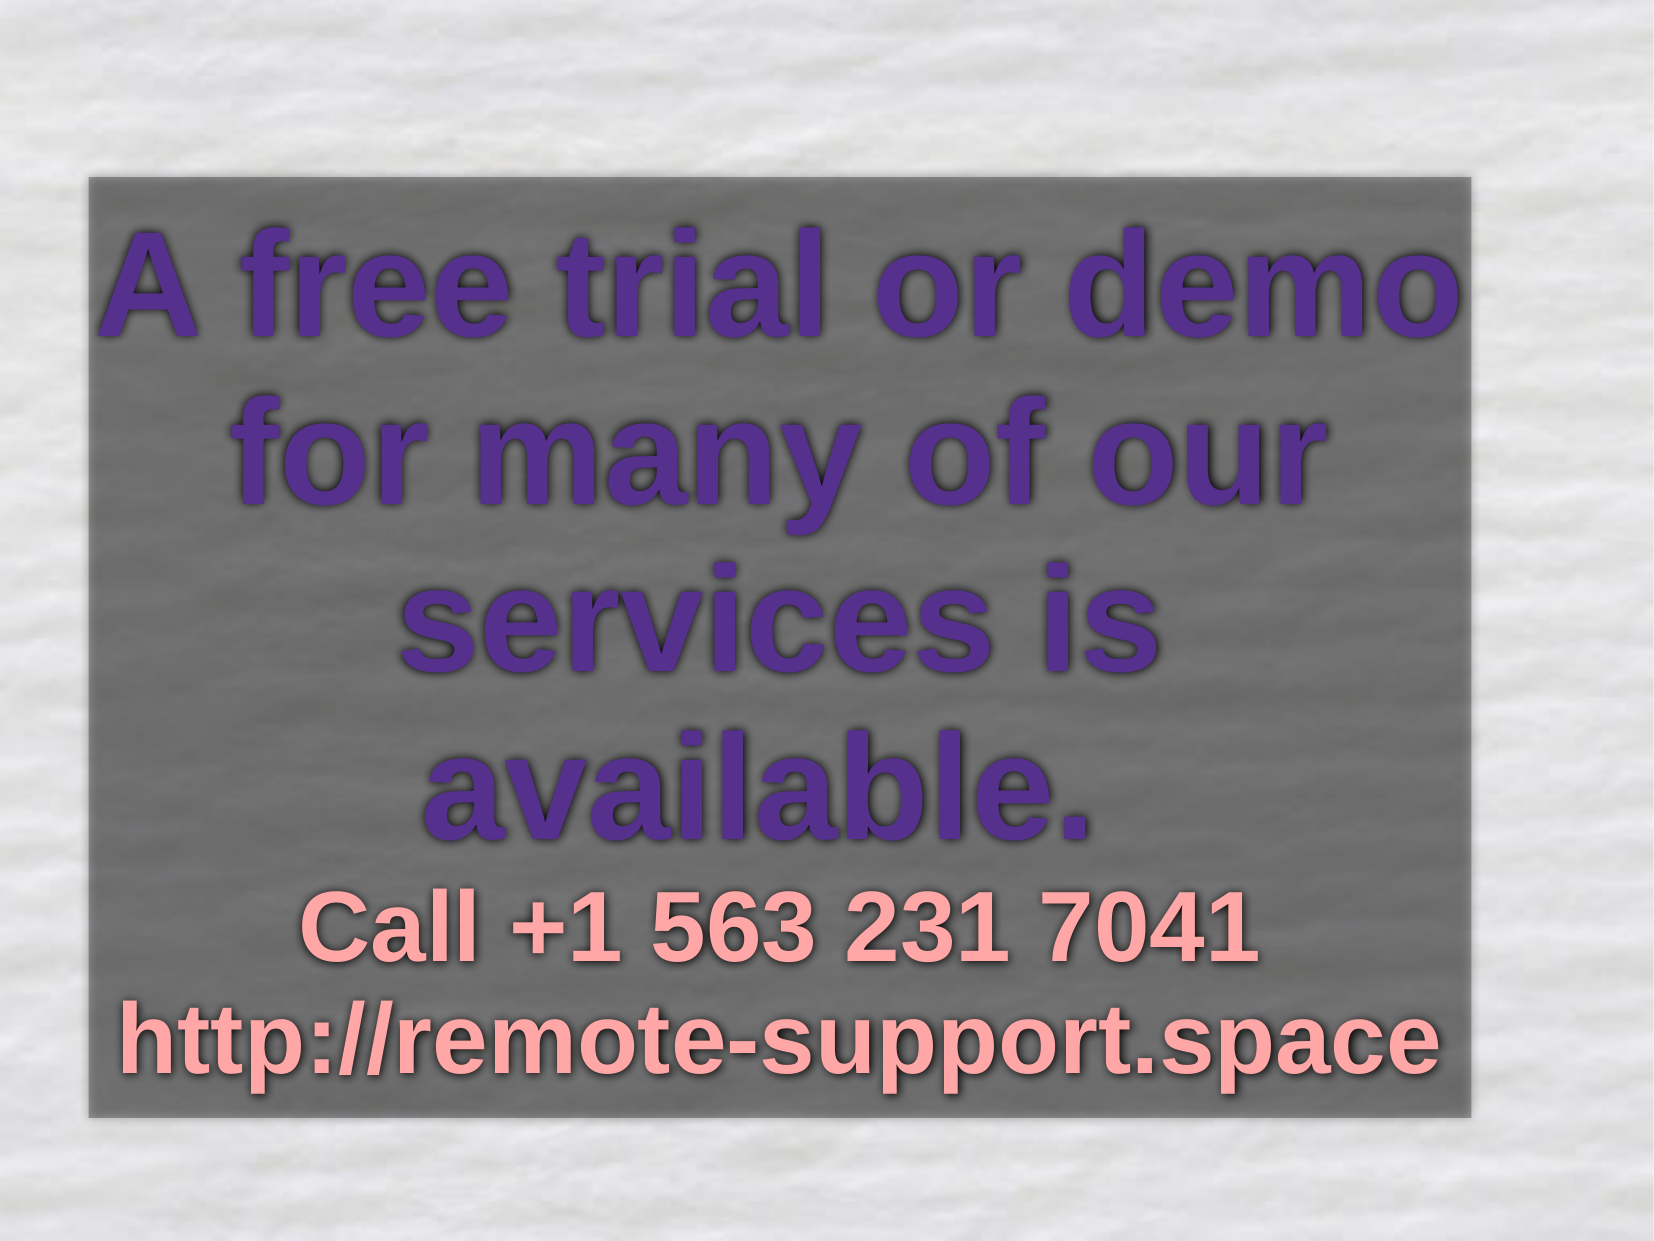

A free trial or demo for many of our services is available.
Call +1 563 231 7041
http://remote-support.space